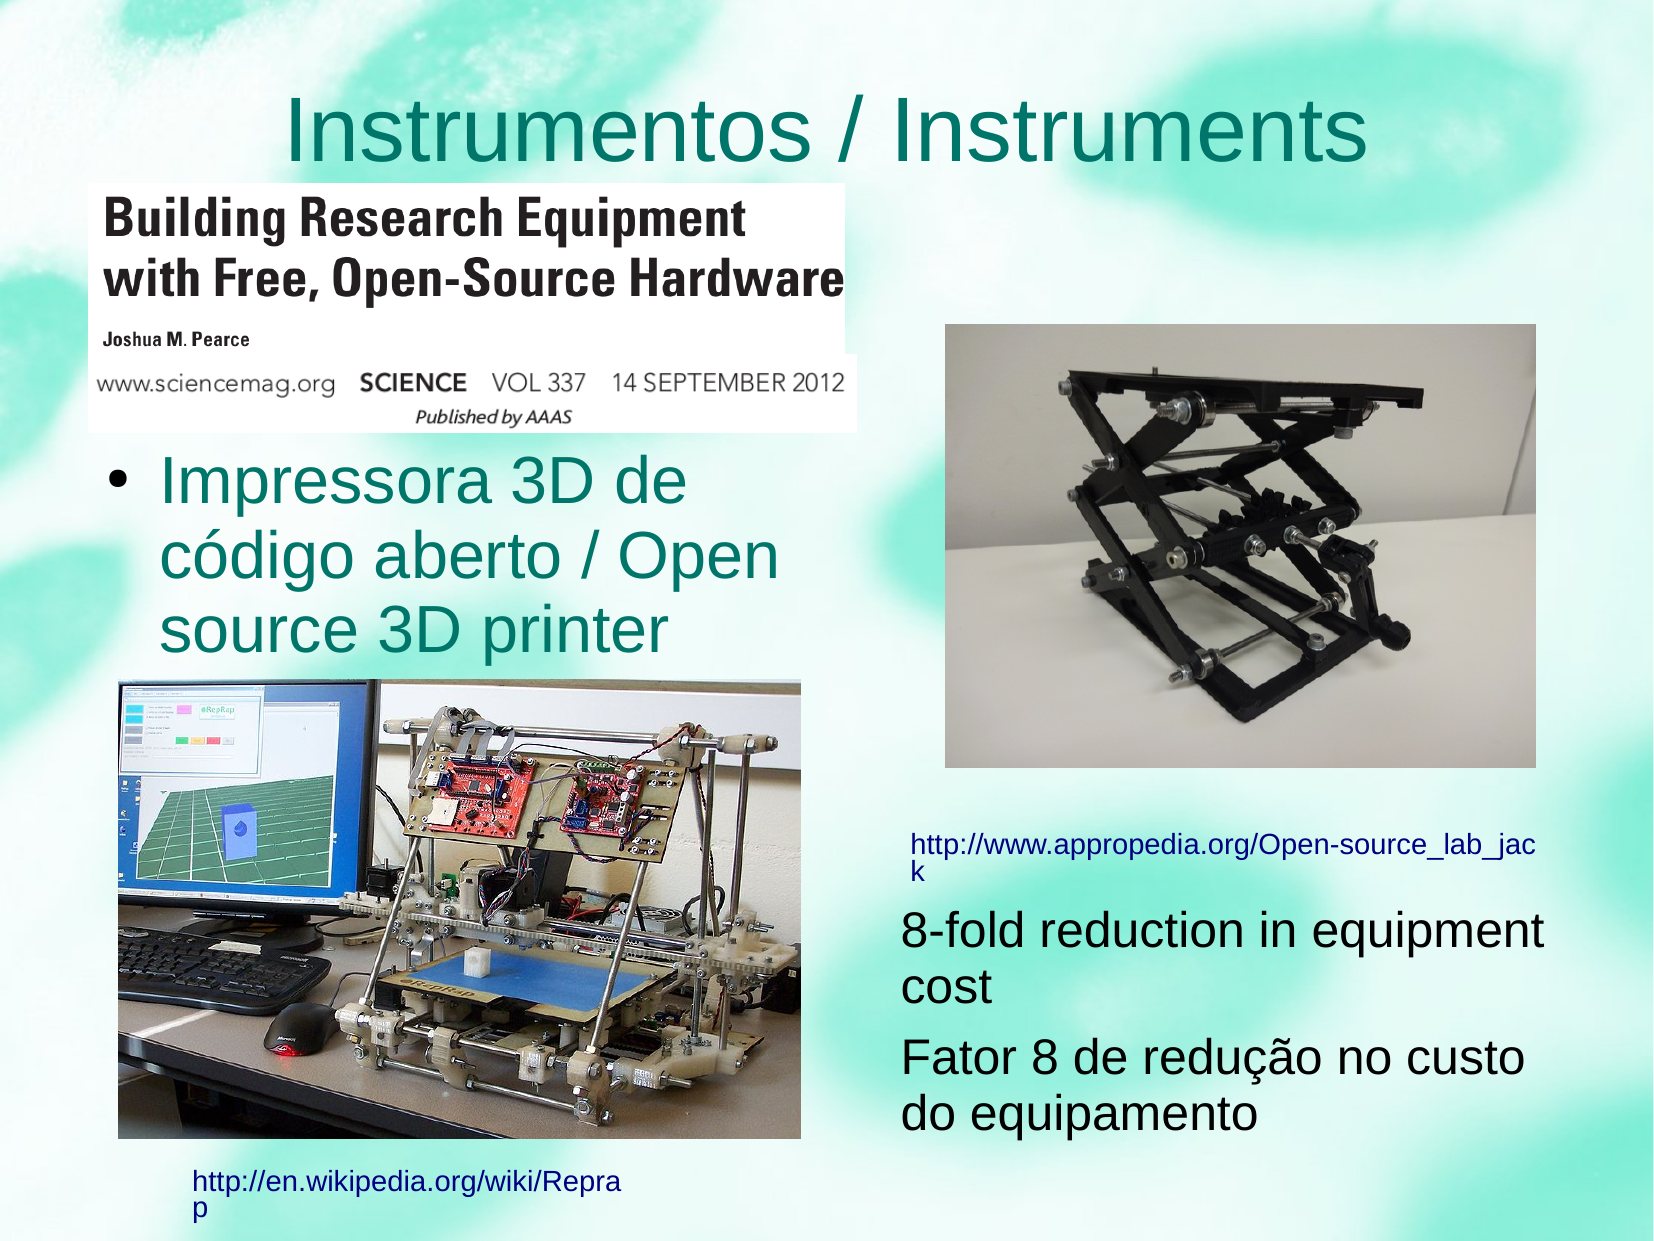

# Instrumentos / Instruments
Impressora 3D de código aberto / Open source 3D printer
http://www.appropedia.org/Open-source_lab_jack
8-fold reduction in equipment cost
Fator 8 de redução no custo do equipamento
http://en.wikipedia.org/wiki/Reprap